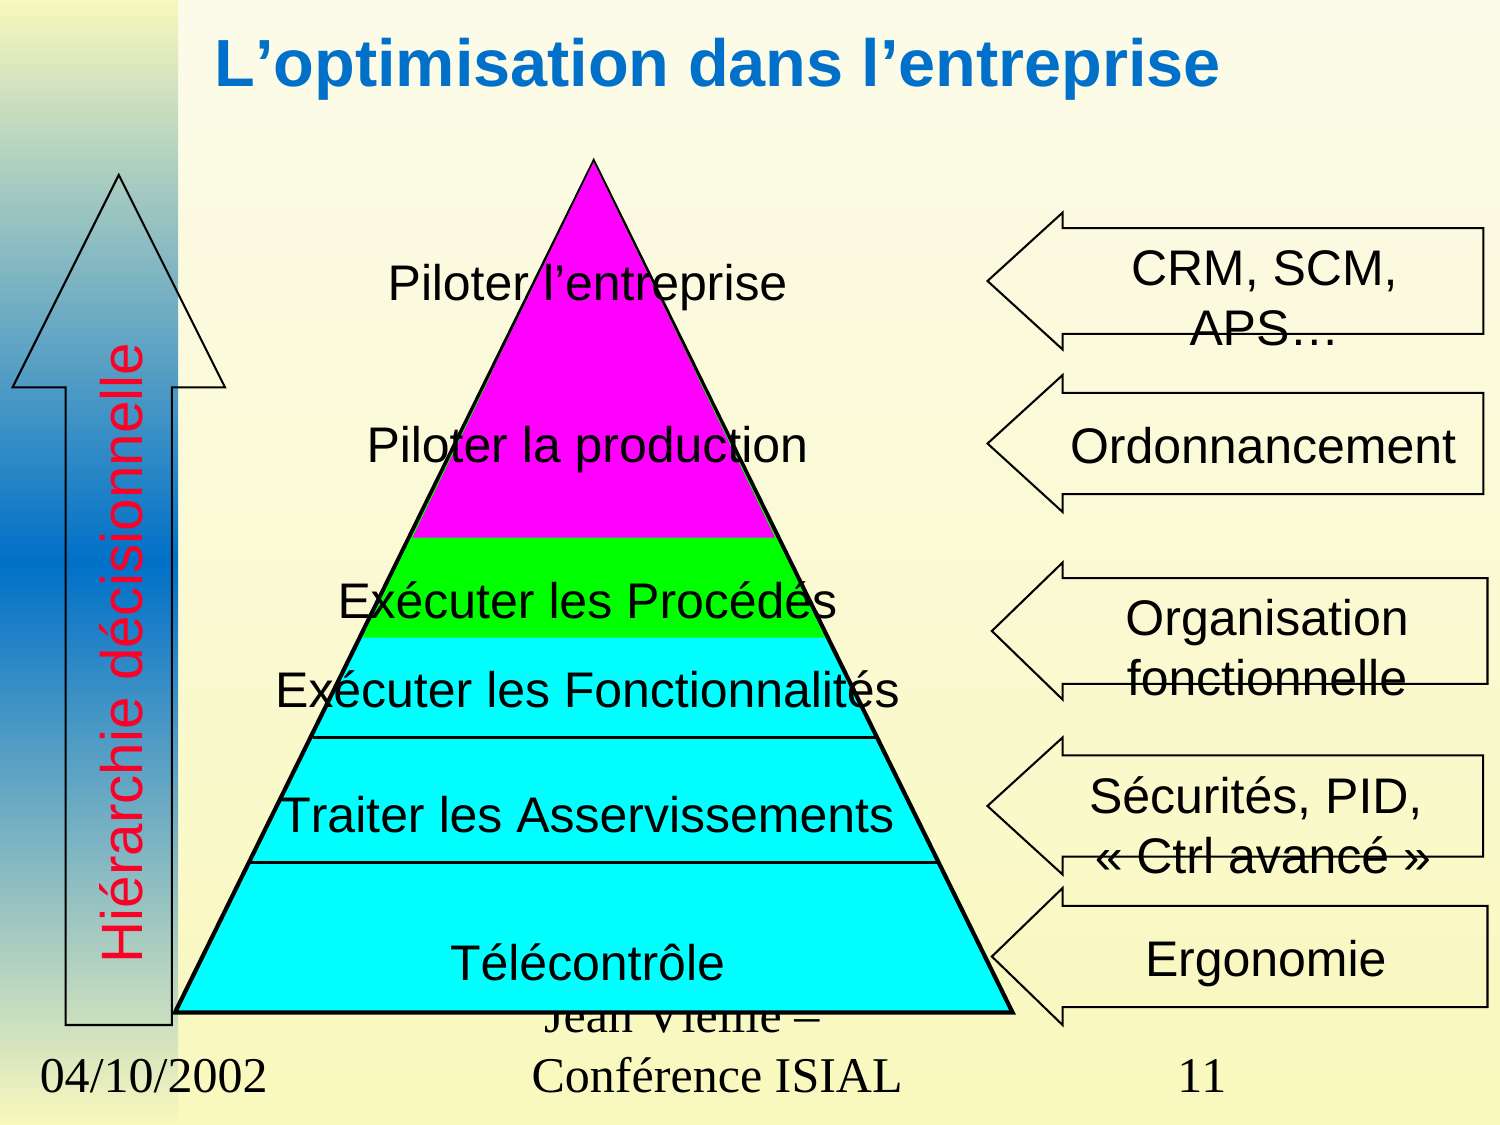

# L’optimisation dans l’entreprise
Hiérarchie décisionnelle
CRM, SCM, APS…
Piloter l’entreprise
Ordonnancement
Piloter la production
Exécuter les Procédés
Organisation fonctionnelle
Exécuter les Fonctionnalités
Sécurités, PID,
« Ctrl avancé »
Traiter les Asservissements
Ergonomie
Télécontrôle
11